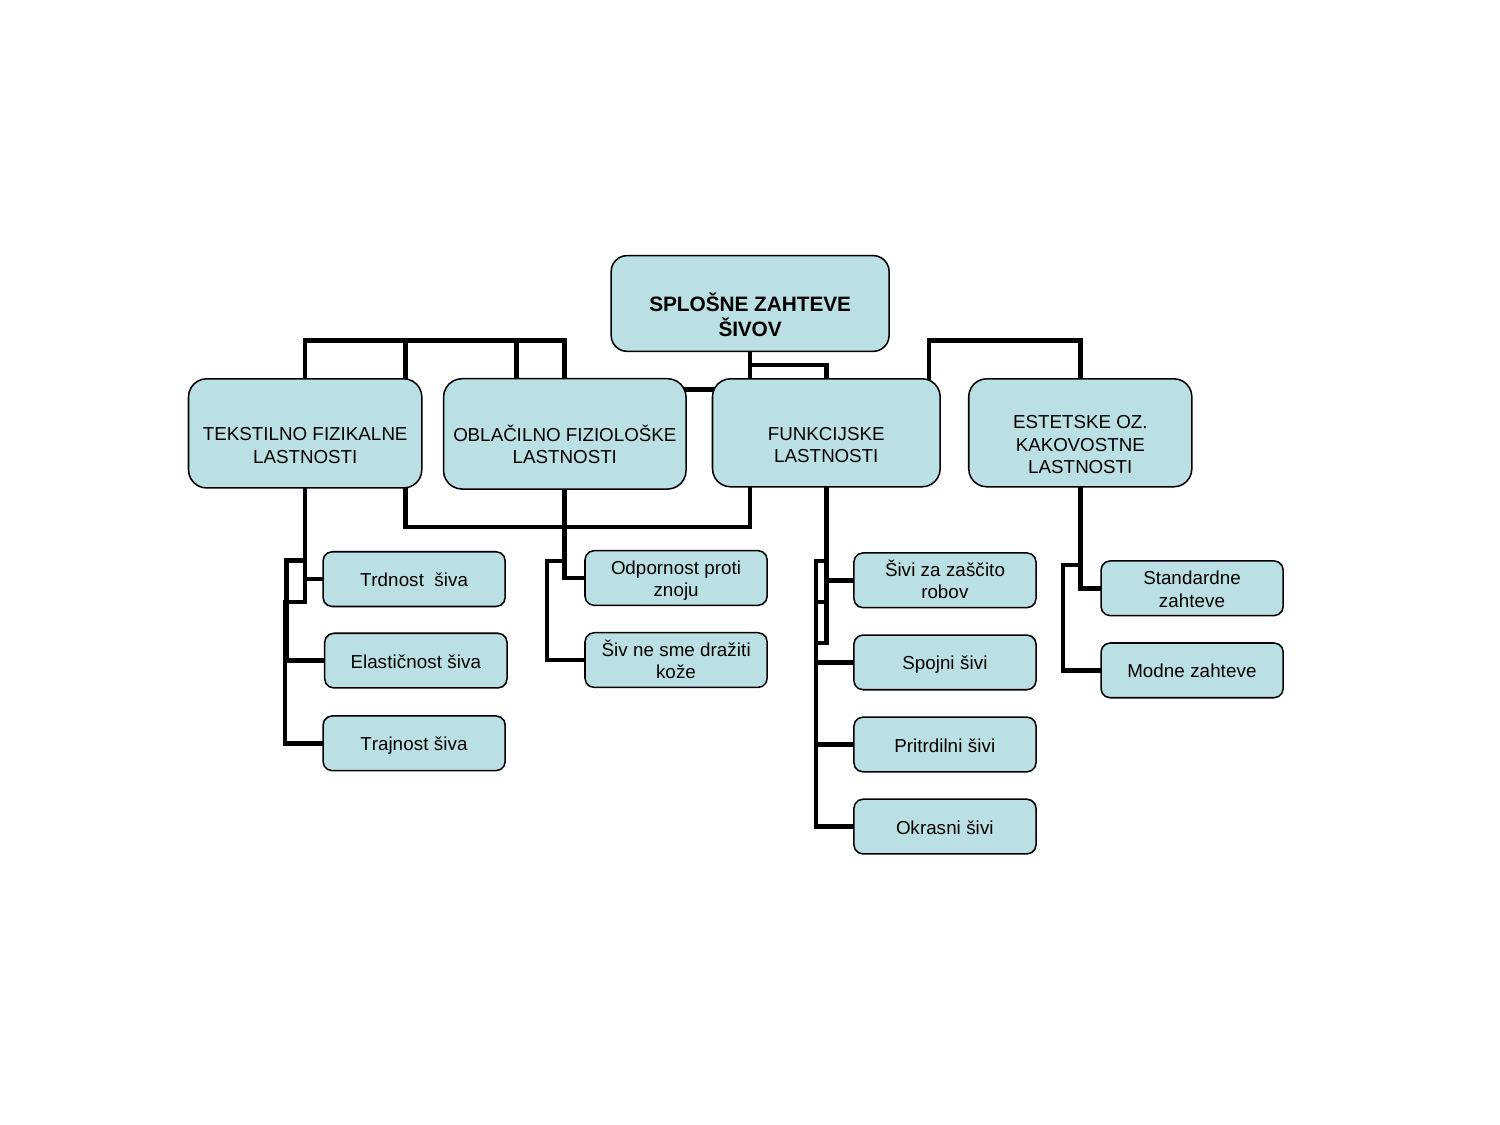

SPLOŠNE ZAHTEVE ŠIVOV
TEKSTILNO FIZIKALNE LASTNOSTI
OBLAČILNO FIZIOLOŠKE LASTNOSTI
FUNKCIJSKE LASTNOSTI
ESTETSKE OZ. KAKOVOSTNE LASTNOSTI
Odpornost proti znoju
Trdnost šiva
Šivi za zaščito robov
Standardne zahteve
Šiv ne sme dražiti kože
Elastičnost šiva
Spojni šivi
Modne zahteve
Trajnost šiva
Pritrdilni šivi
Okrasni šivi